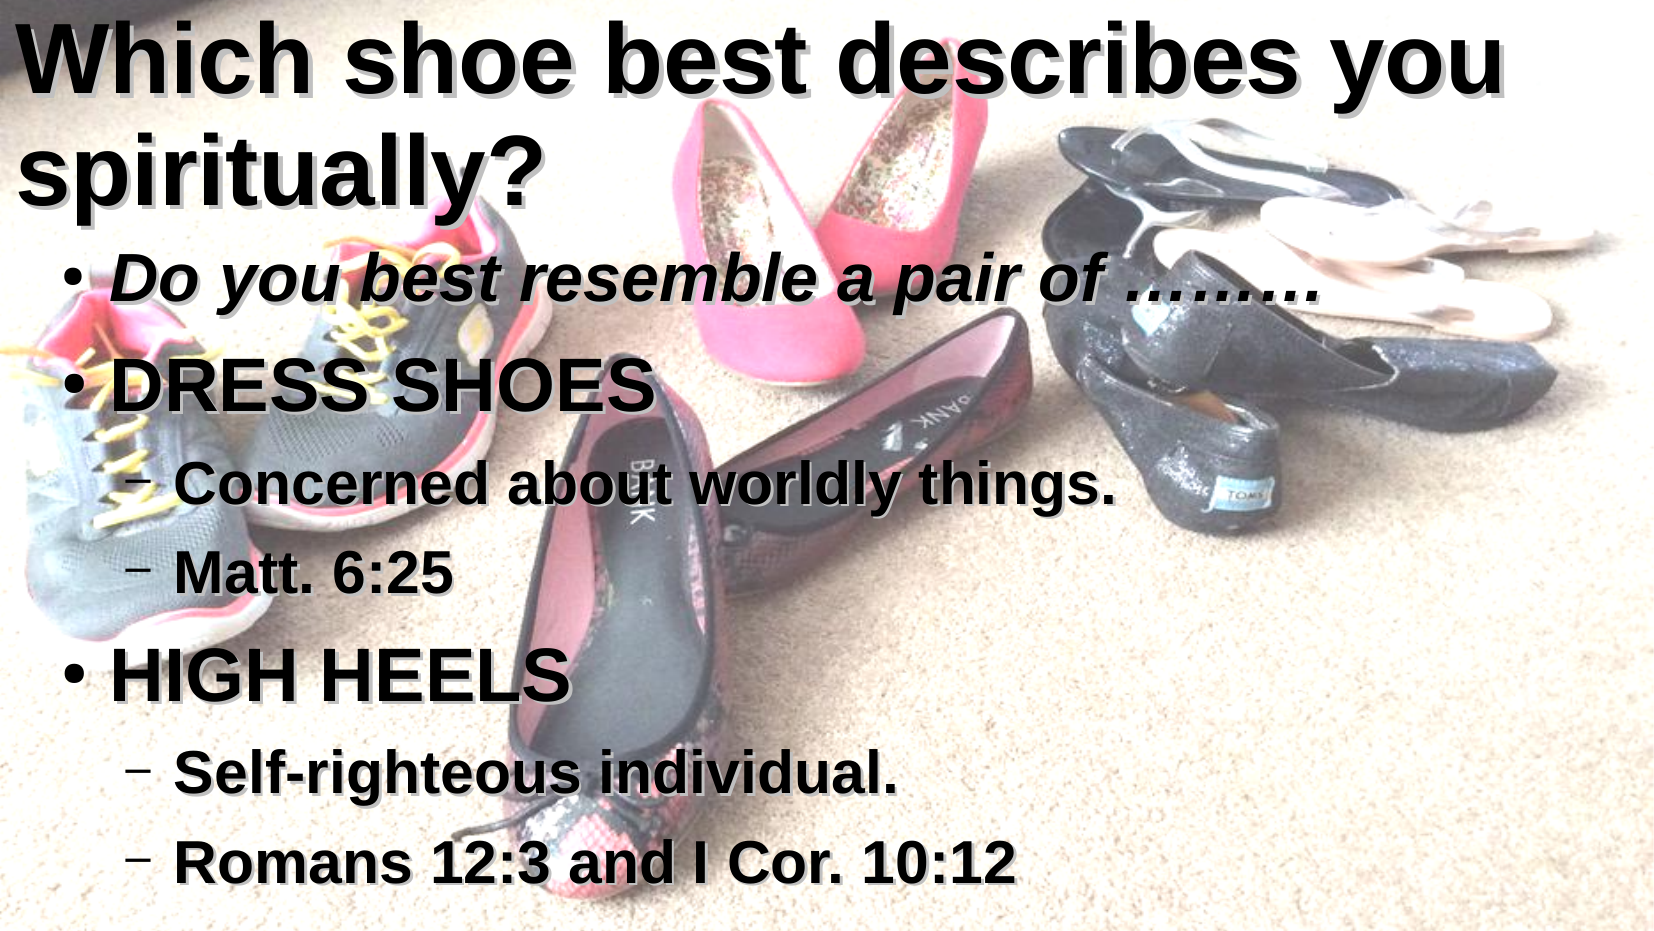

# Which shoe best describes you spiritually?
Do you best resemble a pair of ………
DRESS SHOES
Concerned about worldly things.
Matt. 6:25
HIGH HEELS
Self-righteous individual.
Romans 12:3 and I Cor. 10:12